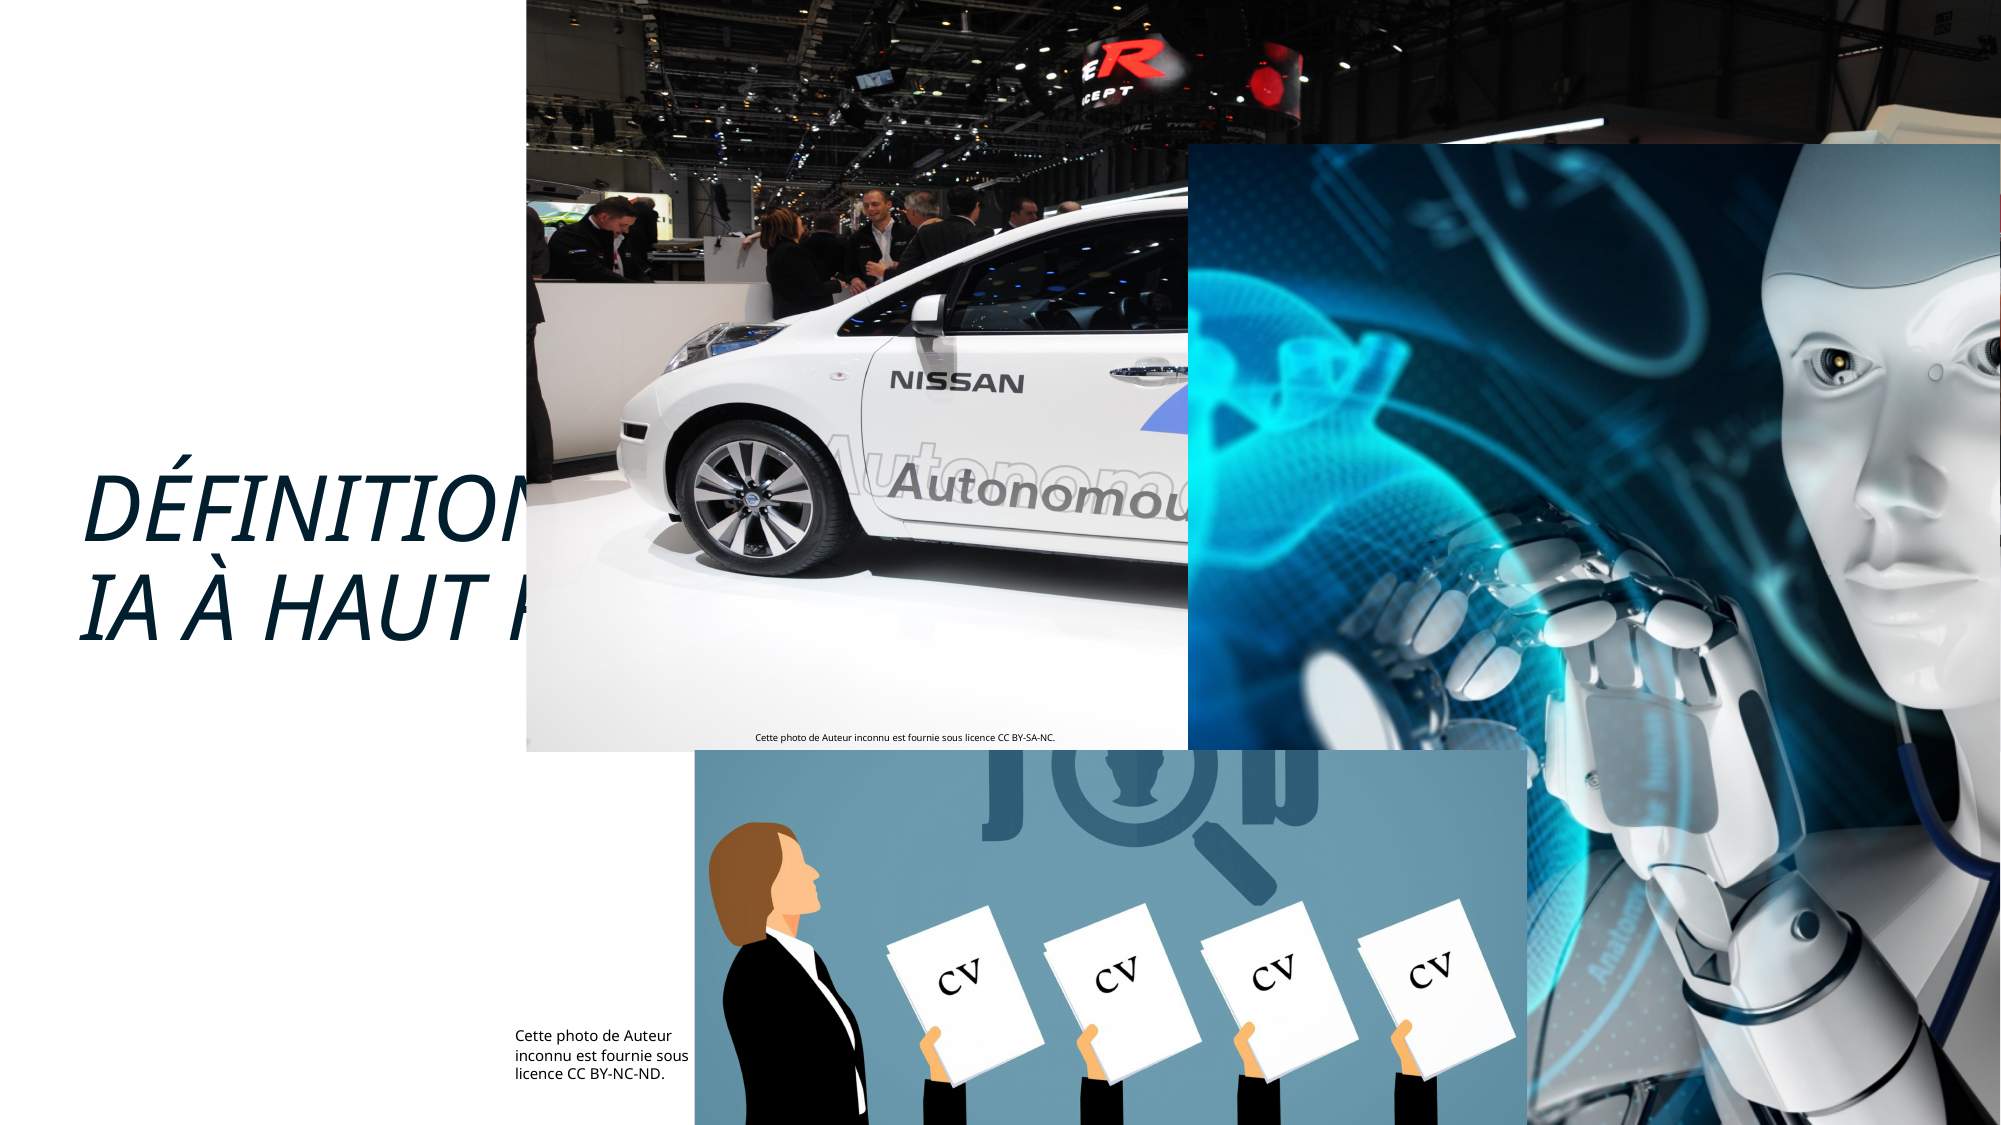

# Définition des ia à haut risque
Cette photo de Auteur inconnu est fournie sous licence CC BY-SA-NC.
Cette photo de Auteur inconnu est fournie sous licence CC BY-NC-ND.